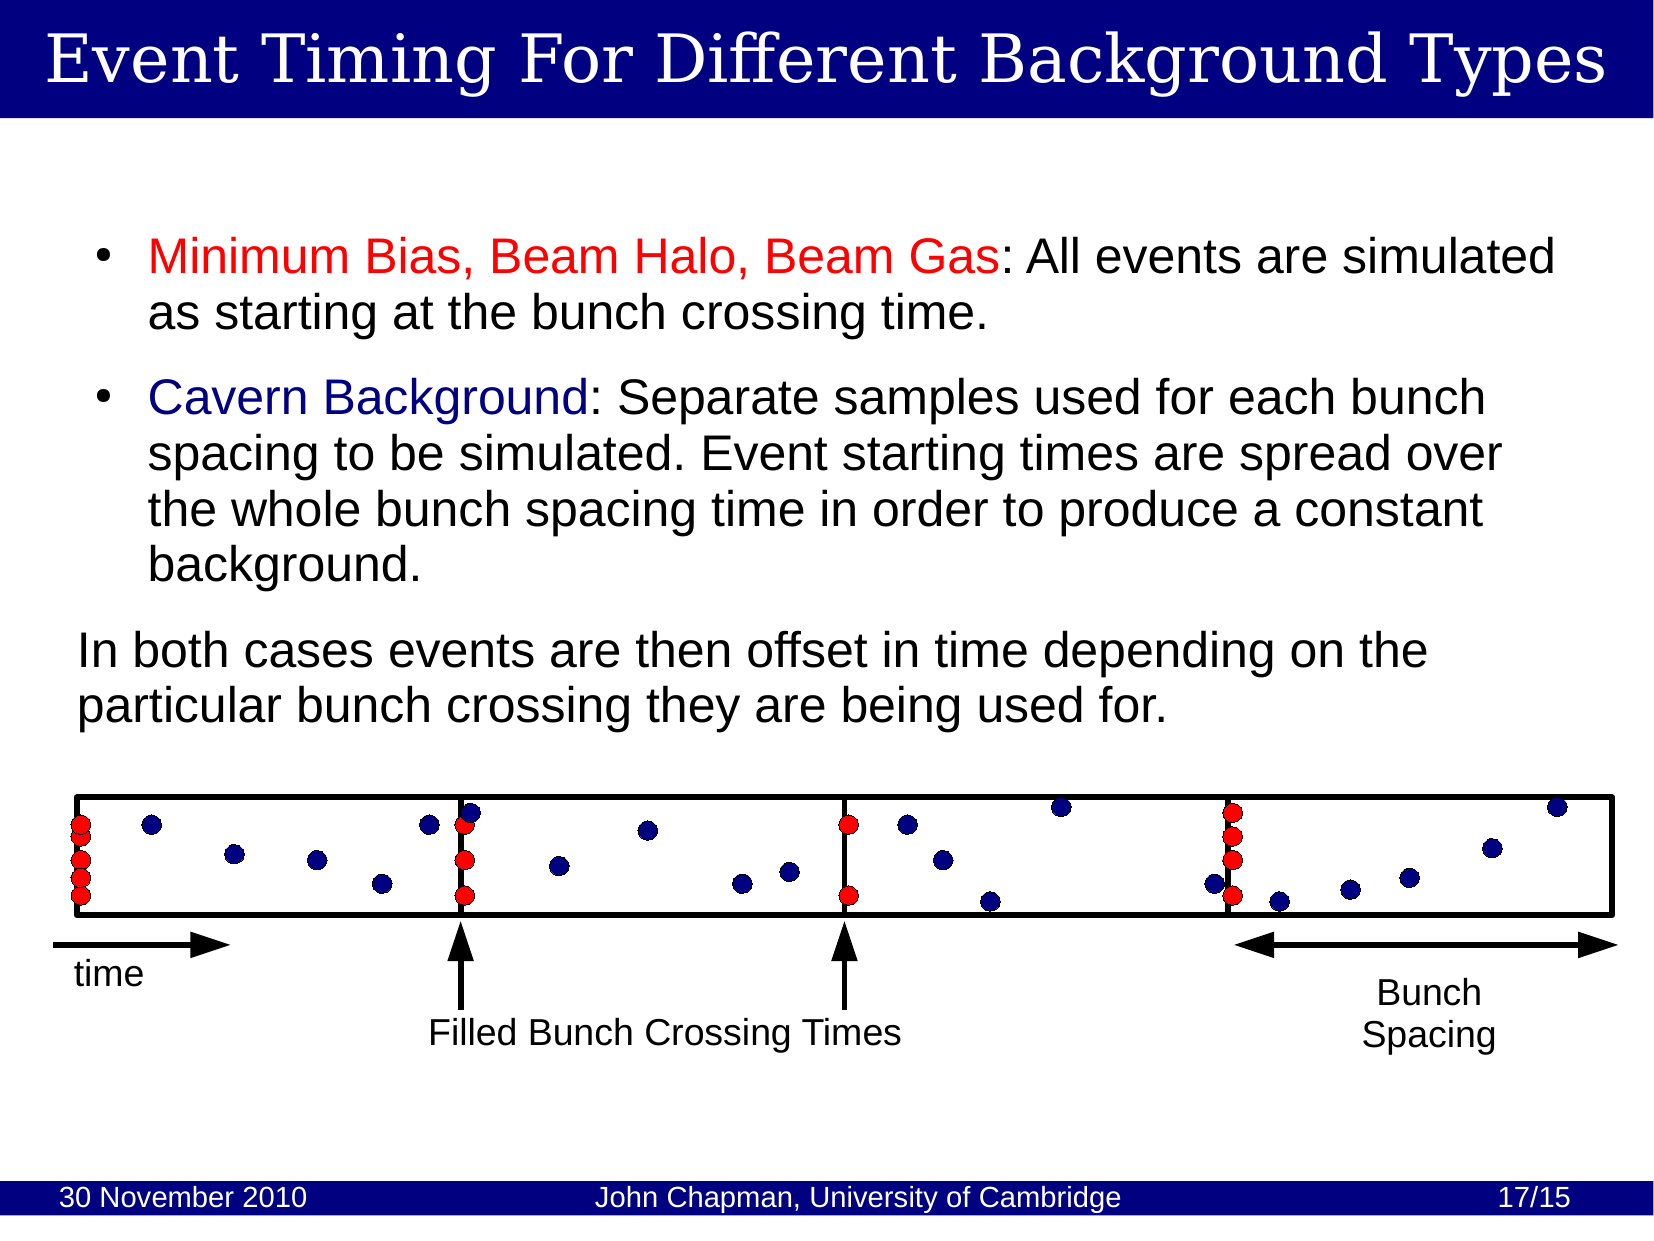

# Event Timing For Different Background Types
Minimum Bias, Beam Halo, Beam Gas: All events are simulated as starting at the bunch crossing time.
Cavern Background: Separate samples used for each bunch spacing to be simulated. Event starting times are spread over the whole bunch spacing time in order to produce a constant background.
In both cases events are then offset in time depending on the particular bunch crossing they are being used for.
time
Bunch
Spacing
Filled Bunch Crossing Times
17